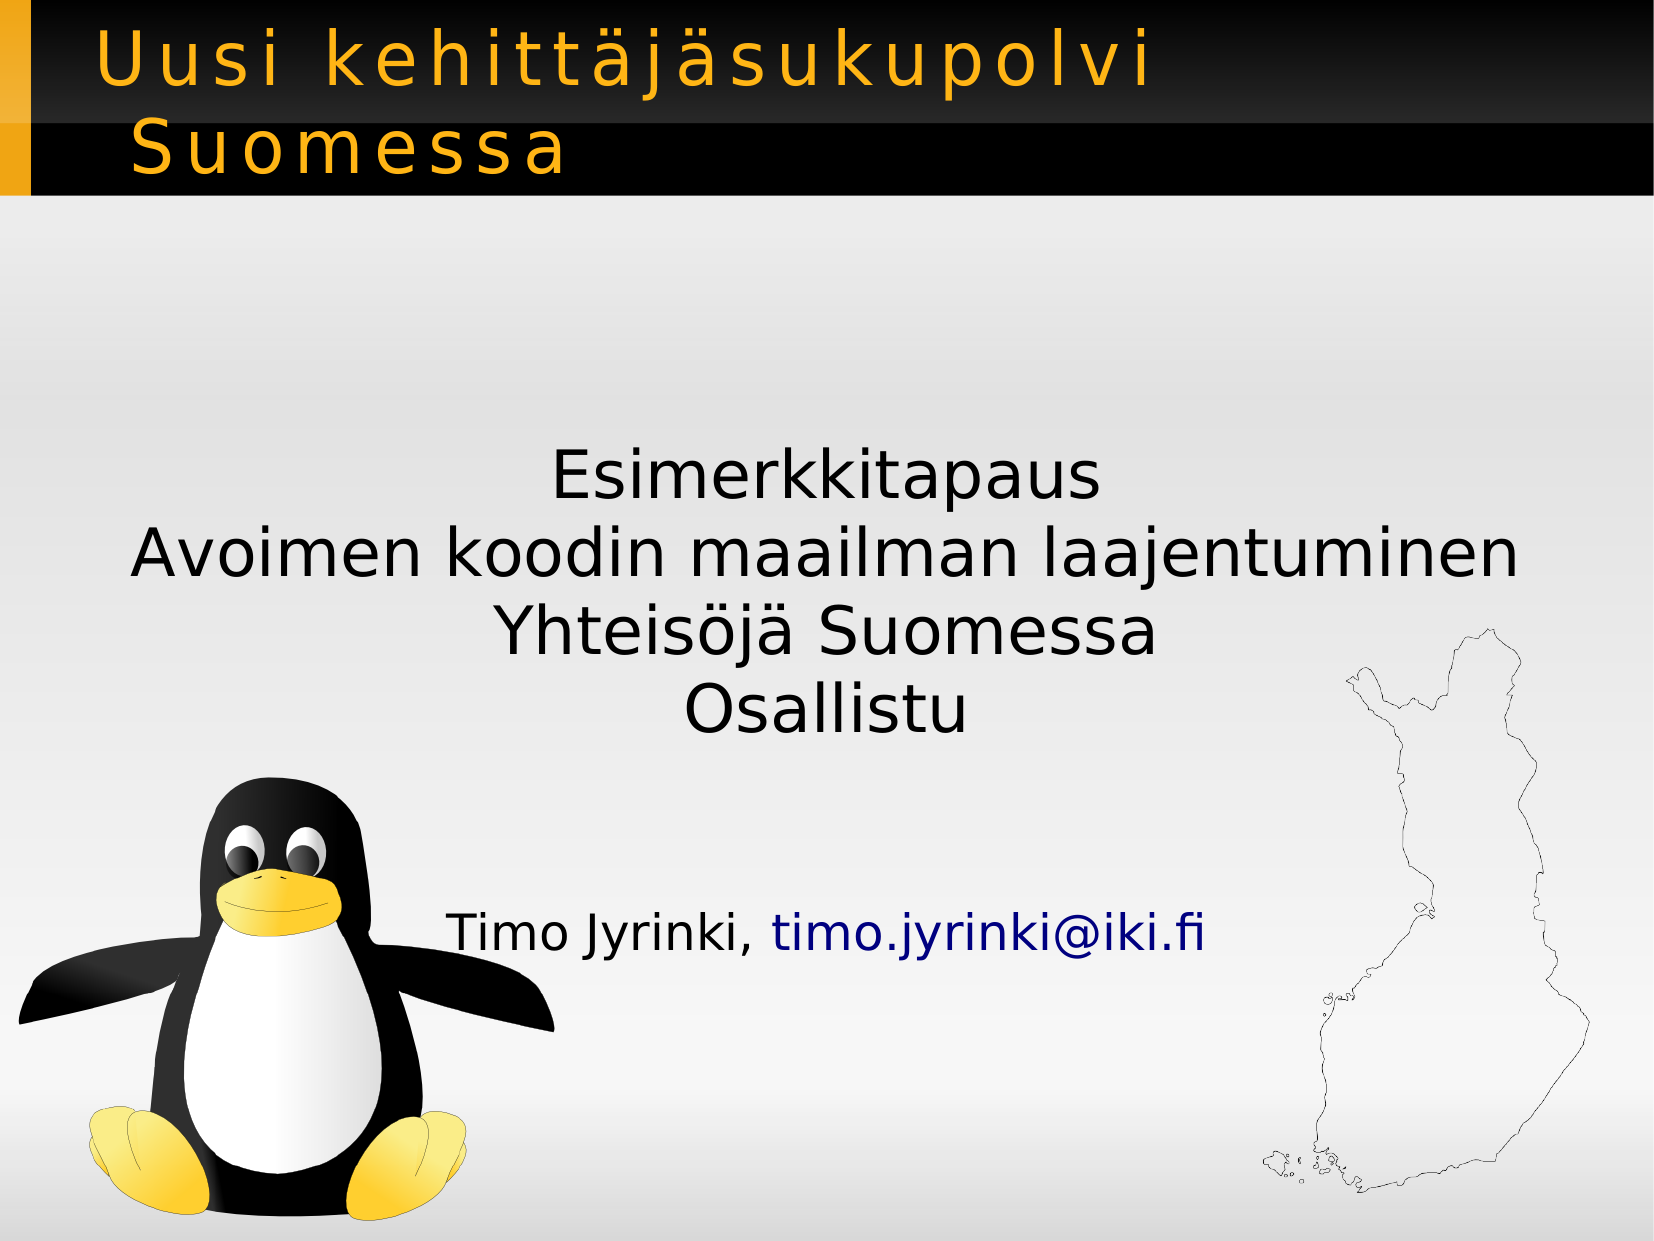

# Uusi kehittäjäsukupolvi Suomessa
Esimerkkitapaus
Avoimen koodin maailman laajentuminen
Yhteisöjä Suomessa
Osallistu
Timo Jyrinki, timo.jyrinki@iki.fi